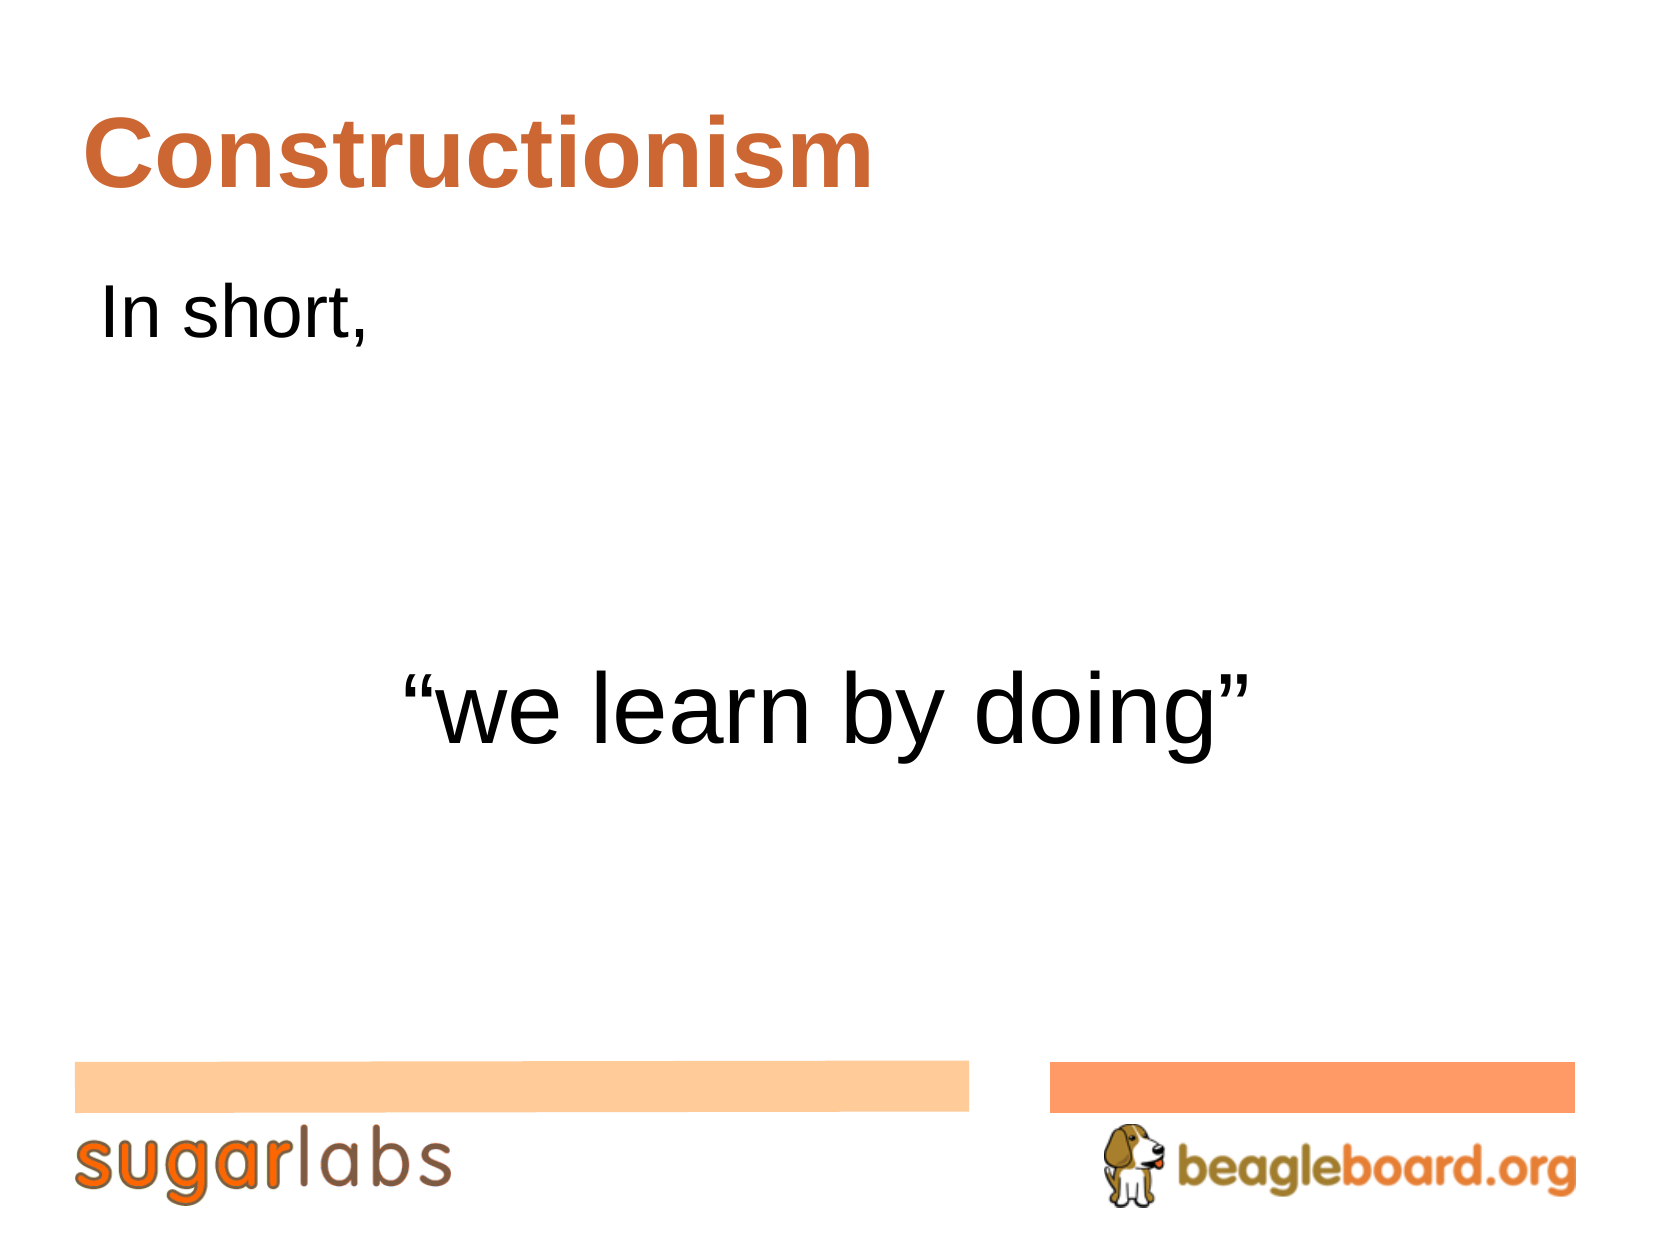

# Constructionism
In short,
“we learn by doing”